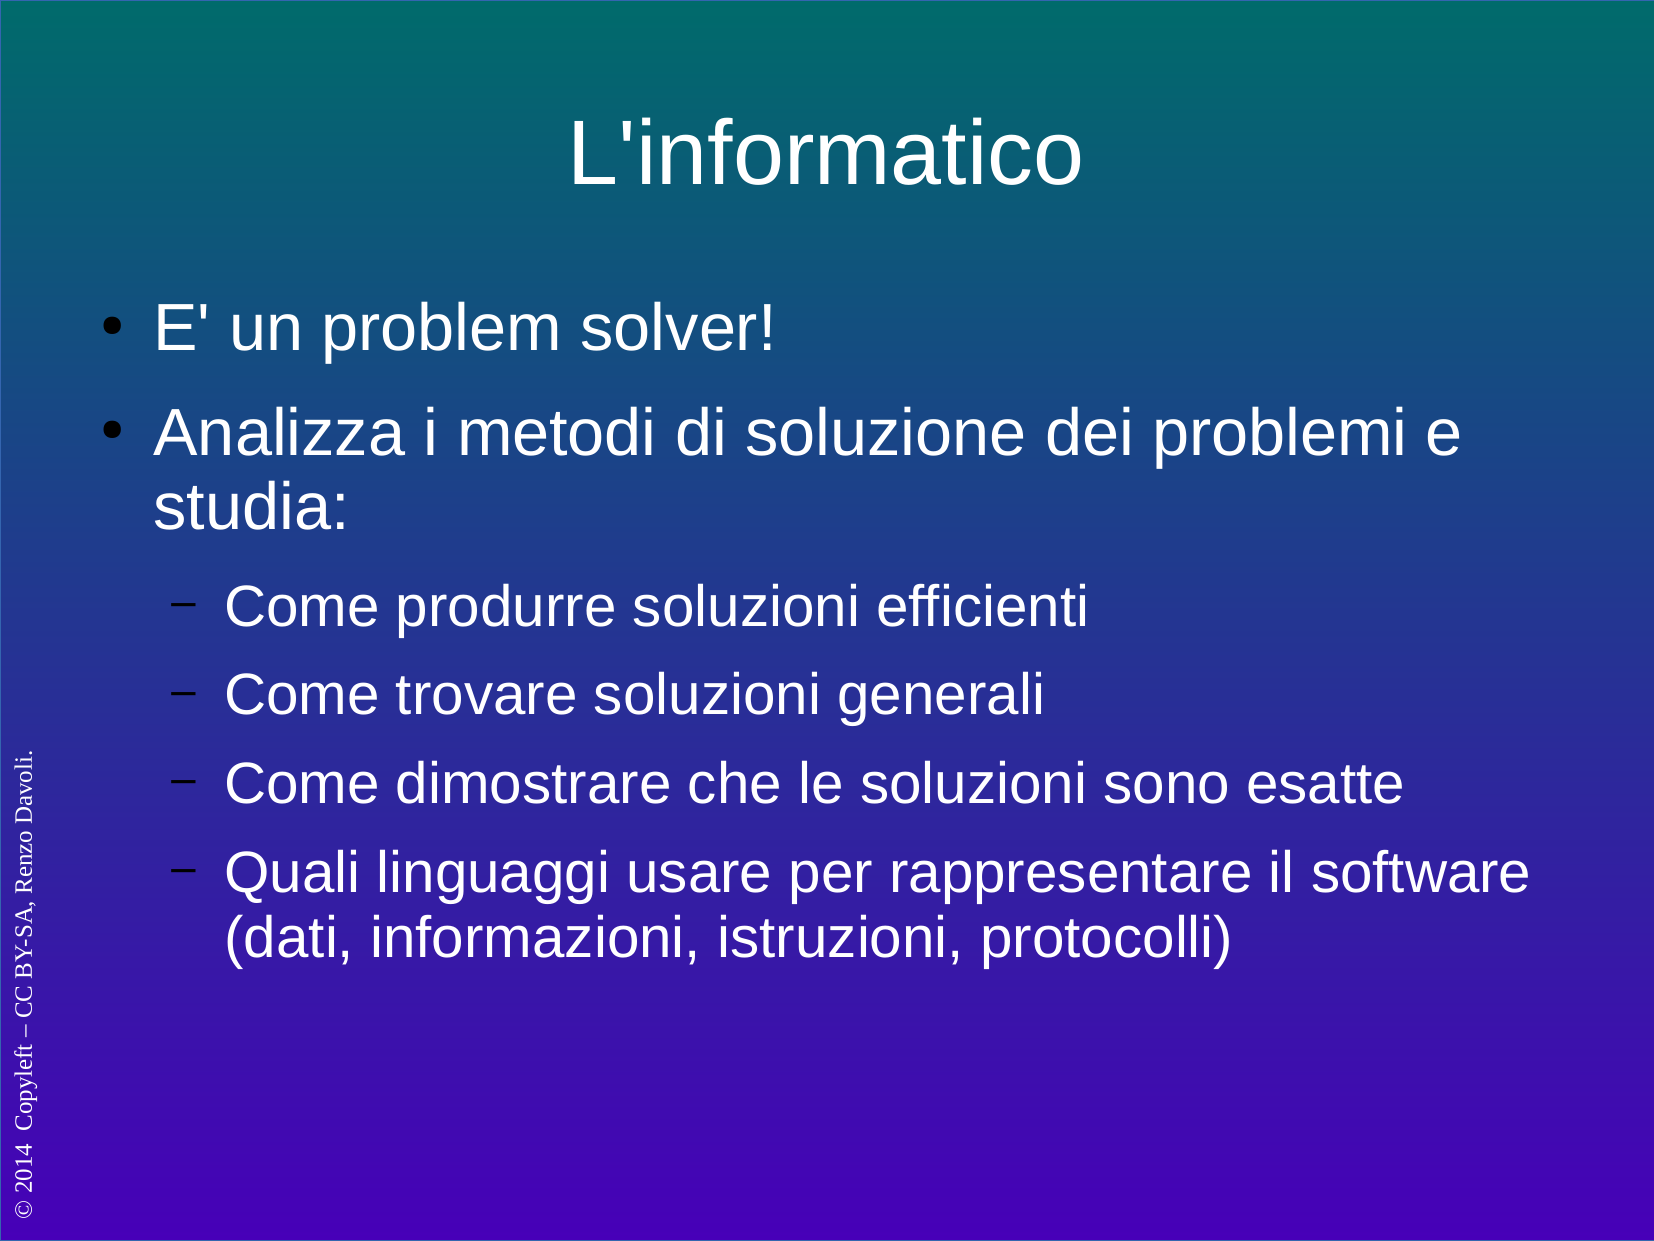

# L'informatico
E' un problem solver!
Analizza i metodi di soluzione dei problemi e studia:
Come produrre soluzioni efficienti
Come trovare soluzioni generali
Come dimostrare che le soluzioni sono esatte
Quali linguaggi usare per rappresentare il software (dati, informazioni, istruzioni, protocolli)